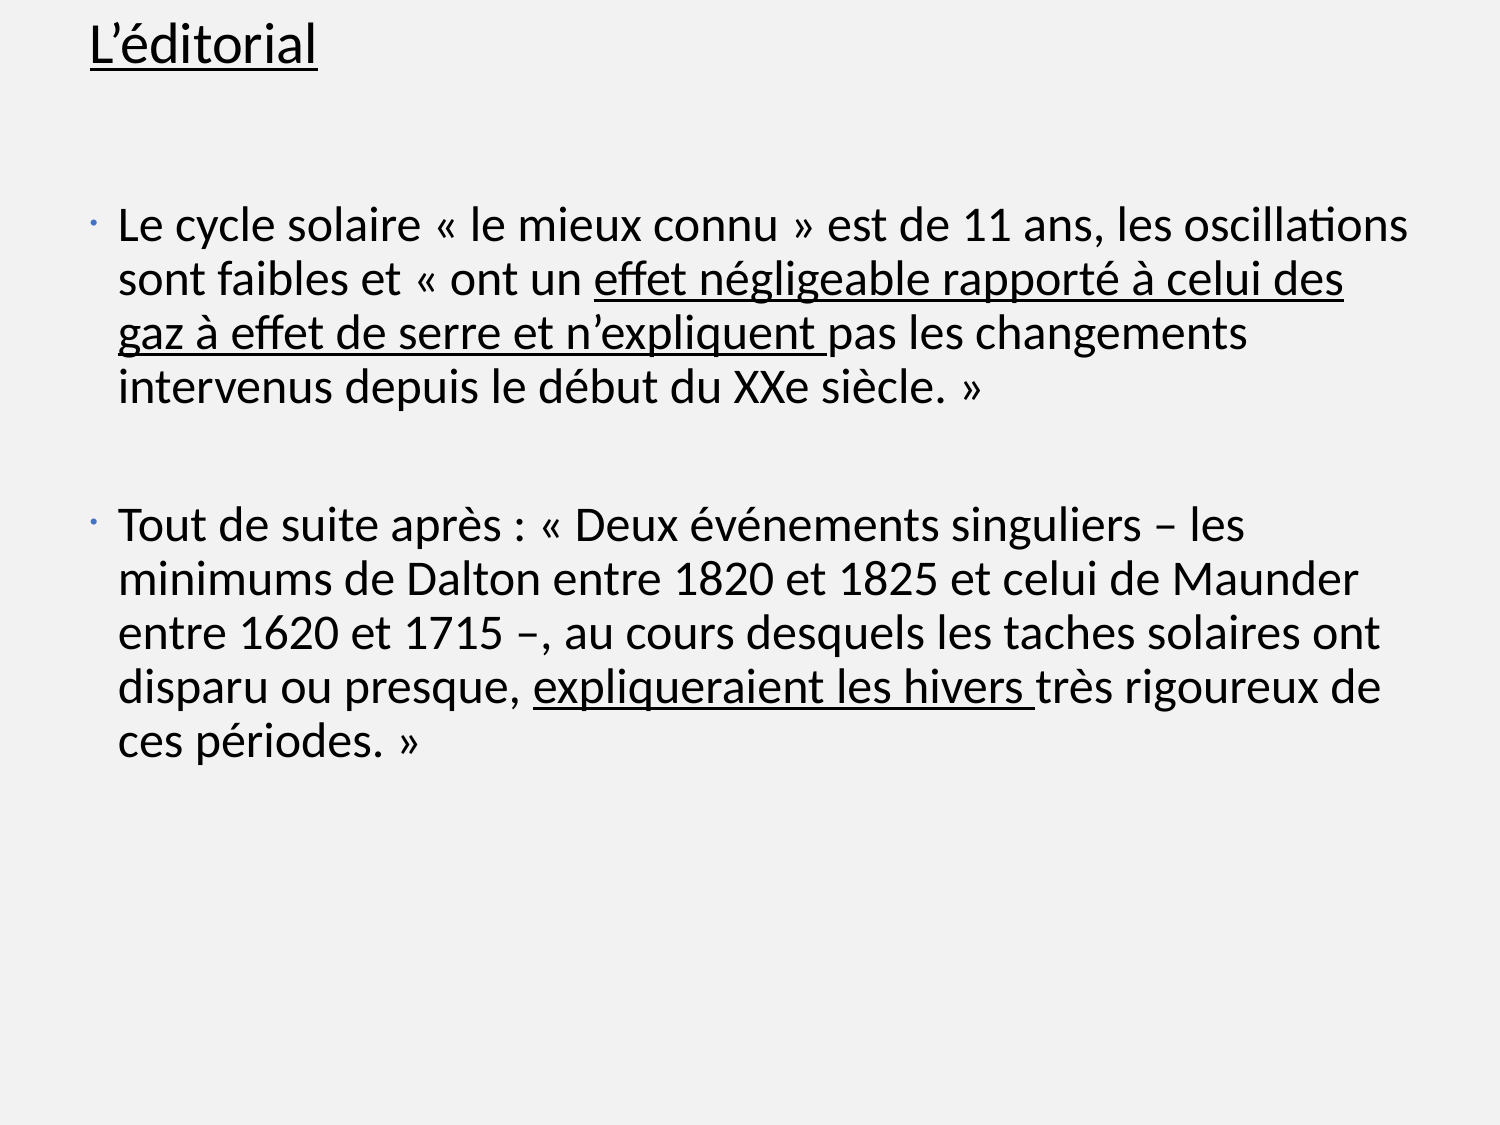

# L’éditorial
Le cycle solaire « le mieux connu » est de 11 ans, les oscillations sont faibles et « ont un effet négligeable rapporté à celui des gaz à effet de serre et n’expliquent pas les changements intervenus depuis le début du XXe siècle. »
Tout de suite après : « Deux événements singuliers – les minimums de Dalton entre 1820 et 1825 et celui de Maunder entre 1620 et 1715 –, au cours desquels les taches solaires ont disparu ou presque, expliqueraient les hivers très rigoureux de ces périodes. »